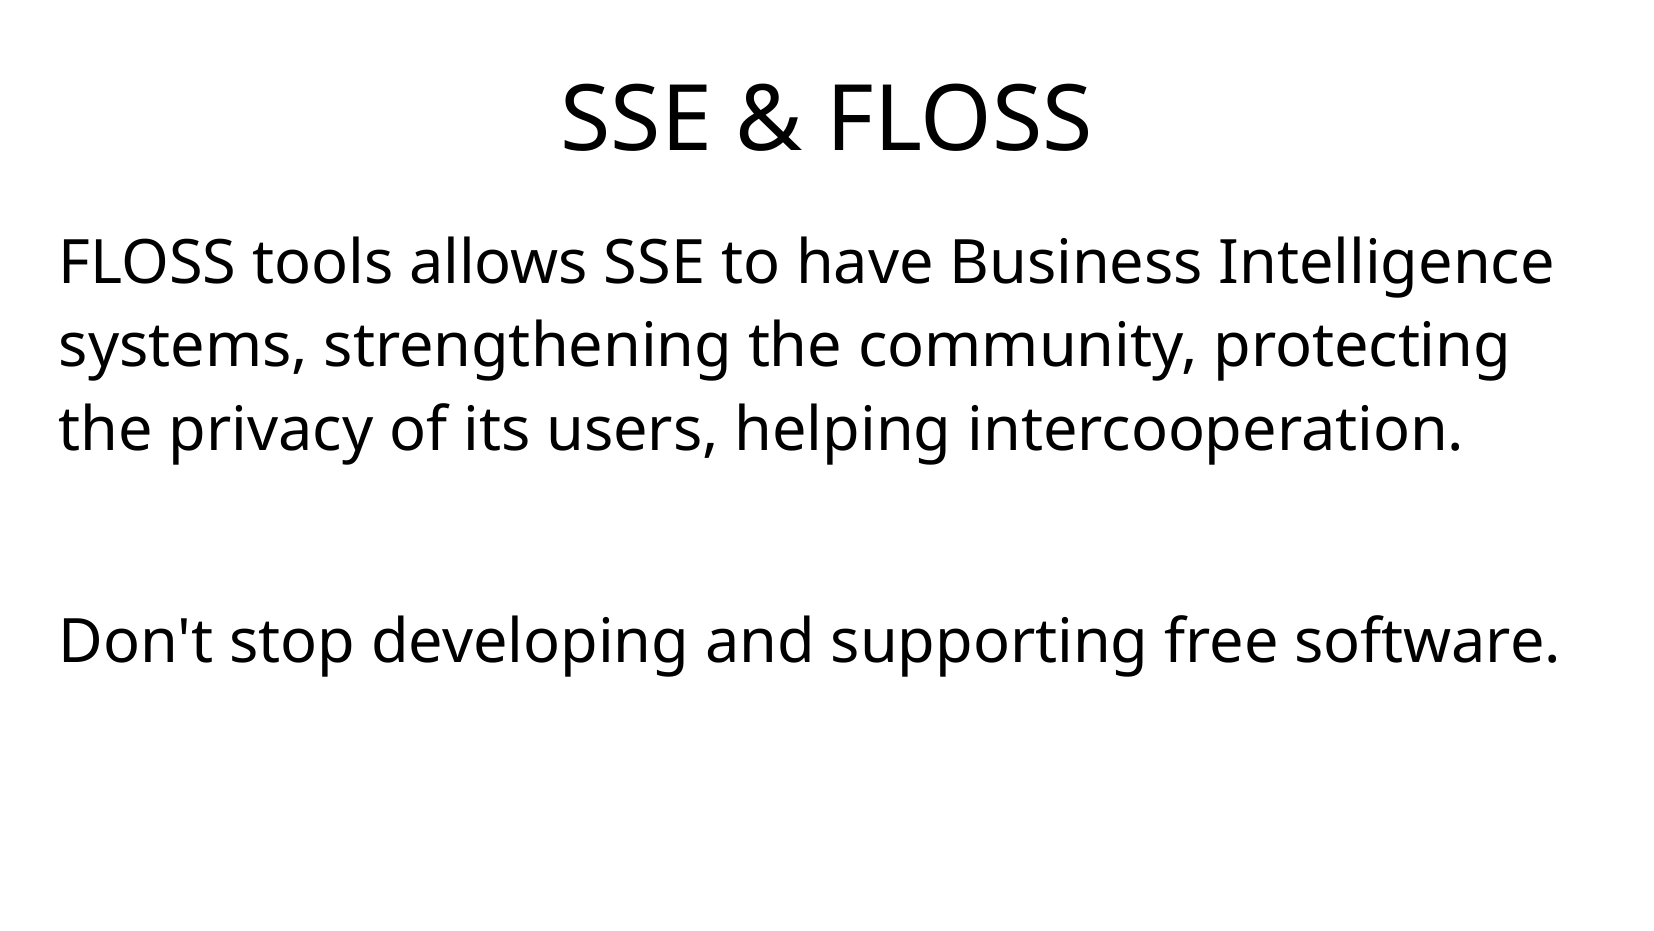

# SSE & FLOSS
FLOSS tools allows SSE to have Business Intelligence systems, strengthening the community, protecting the privacy of its users, helping intercooperation.
Don't stop developing and supporting free software.